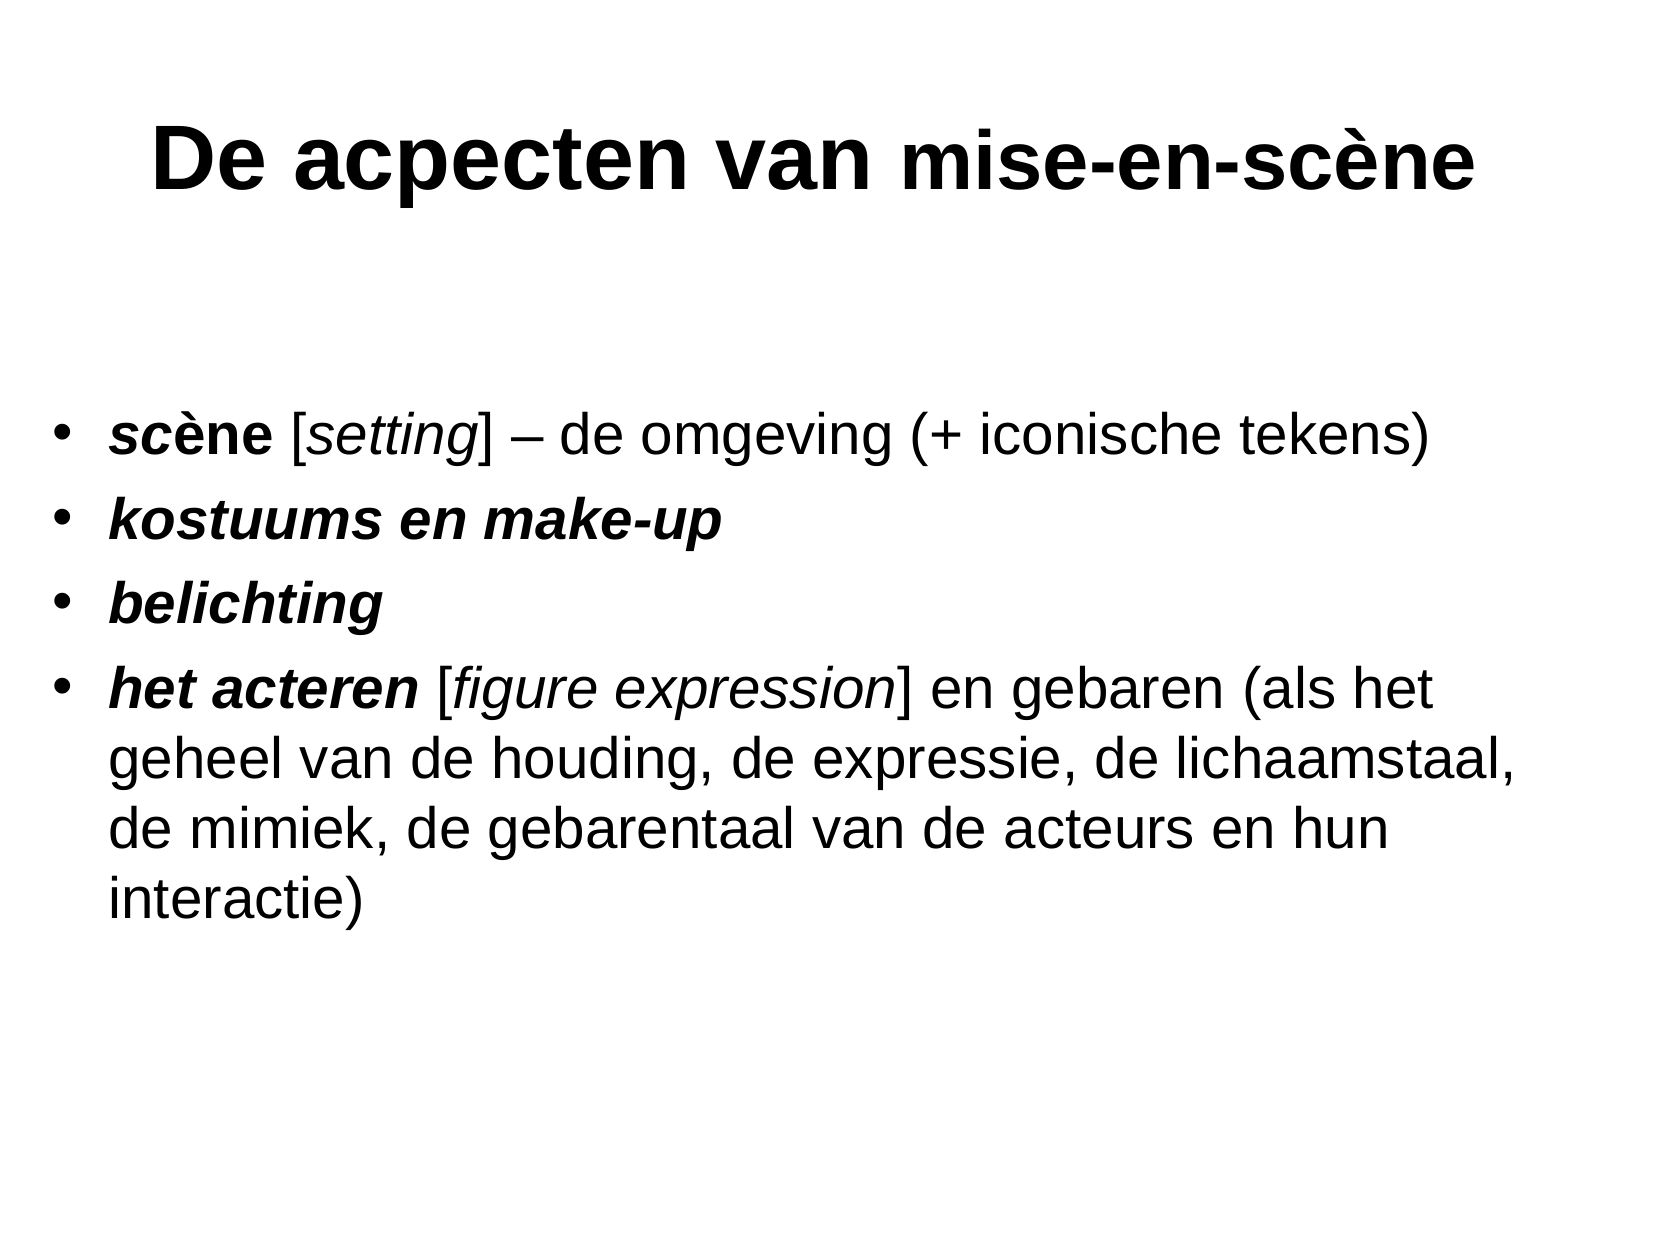

# De acpecten van mise-en-scène
scène [setting] – de omgeving (+ iconische tekens)
kostuums en make-up
belichting
het acteren [figure expression] en gebaren (als het geheel van de houding, de expressie, de lichaamstaal, de mimiek, de gebarentaal van de acteurs en hun interactie)